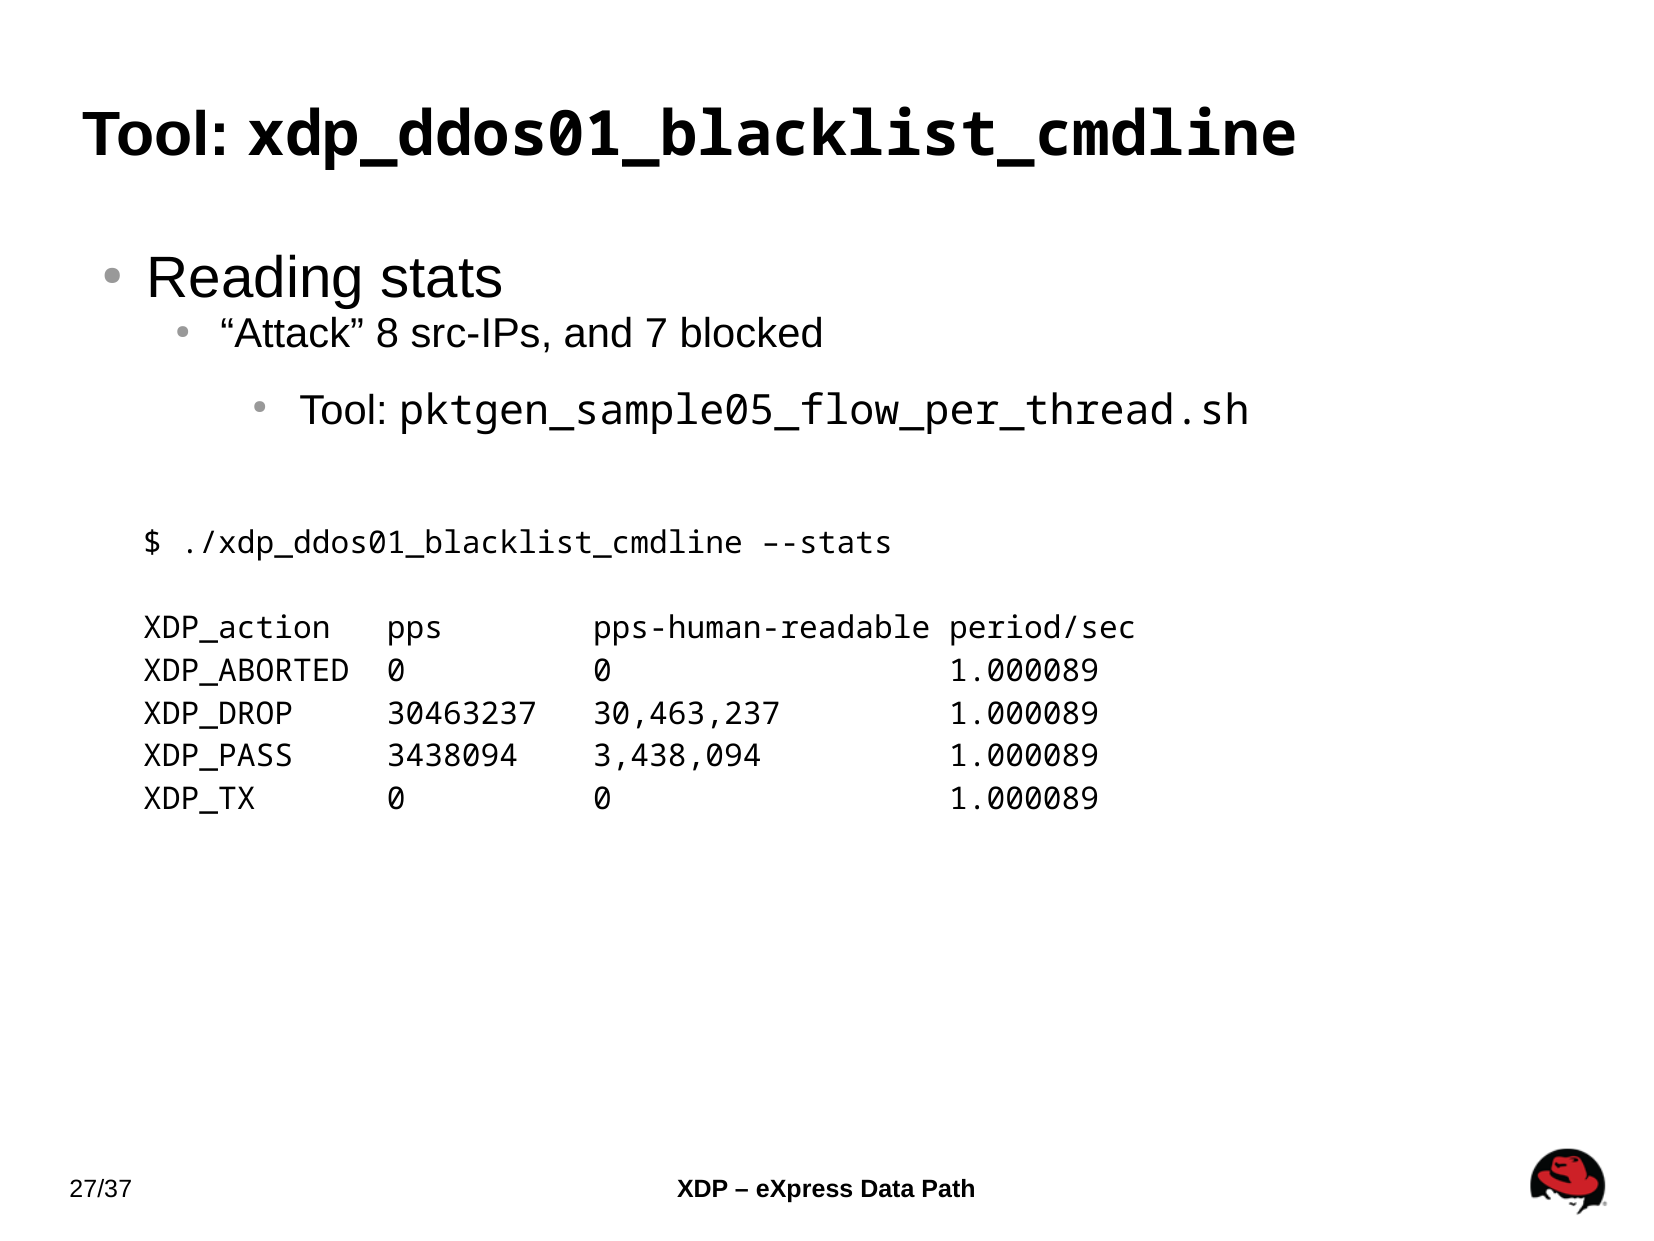

# Tool: xdp_ddos01_blacklist_cmdline
Reading stats
“Attack” 8 src-IPs, and 7 blocked
Tool: pktgen_sample05_flow_per_thread.sh
 $ ./xdp_ddos01_blacklist_cmdline –-stats
 XDP_action pps pps-human-readable period/sec
 XDP_ABORTED 0 0 1.000089
 XDP_DROP 30463237 30,463,237 1.000089
 XDP_PASS 3438094 3,438,094 1.000089
 XDP_TX 0 0 1.000089